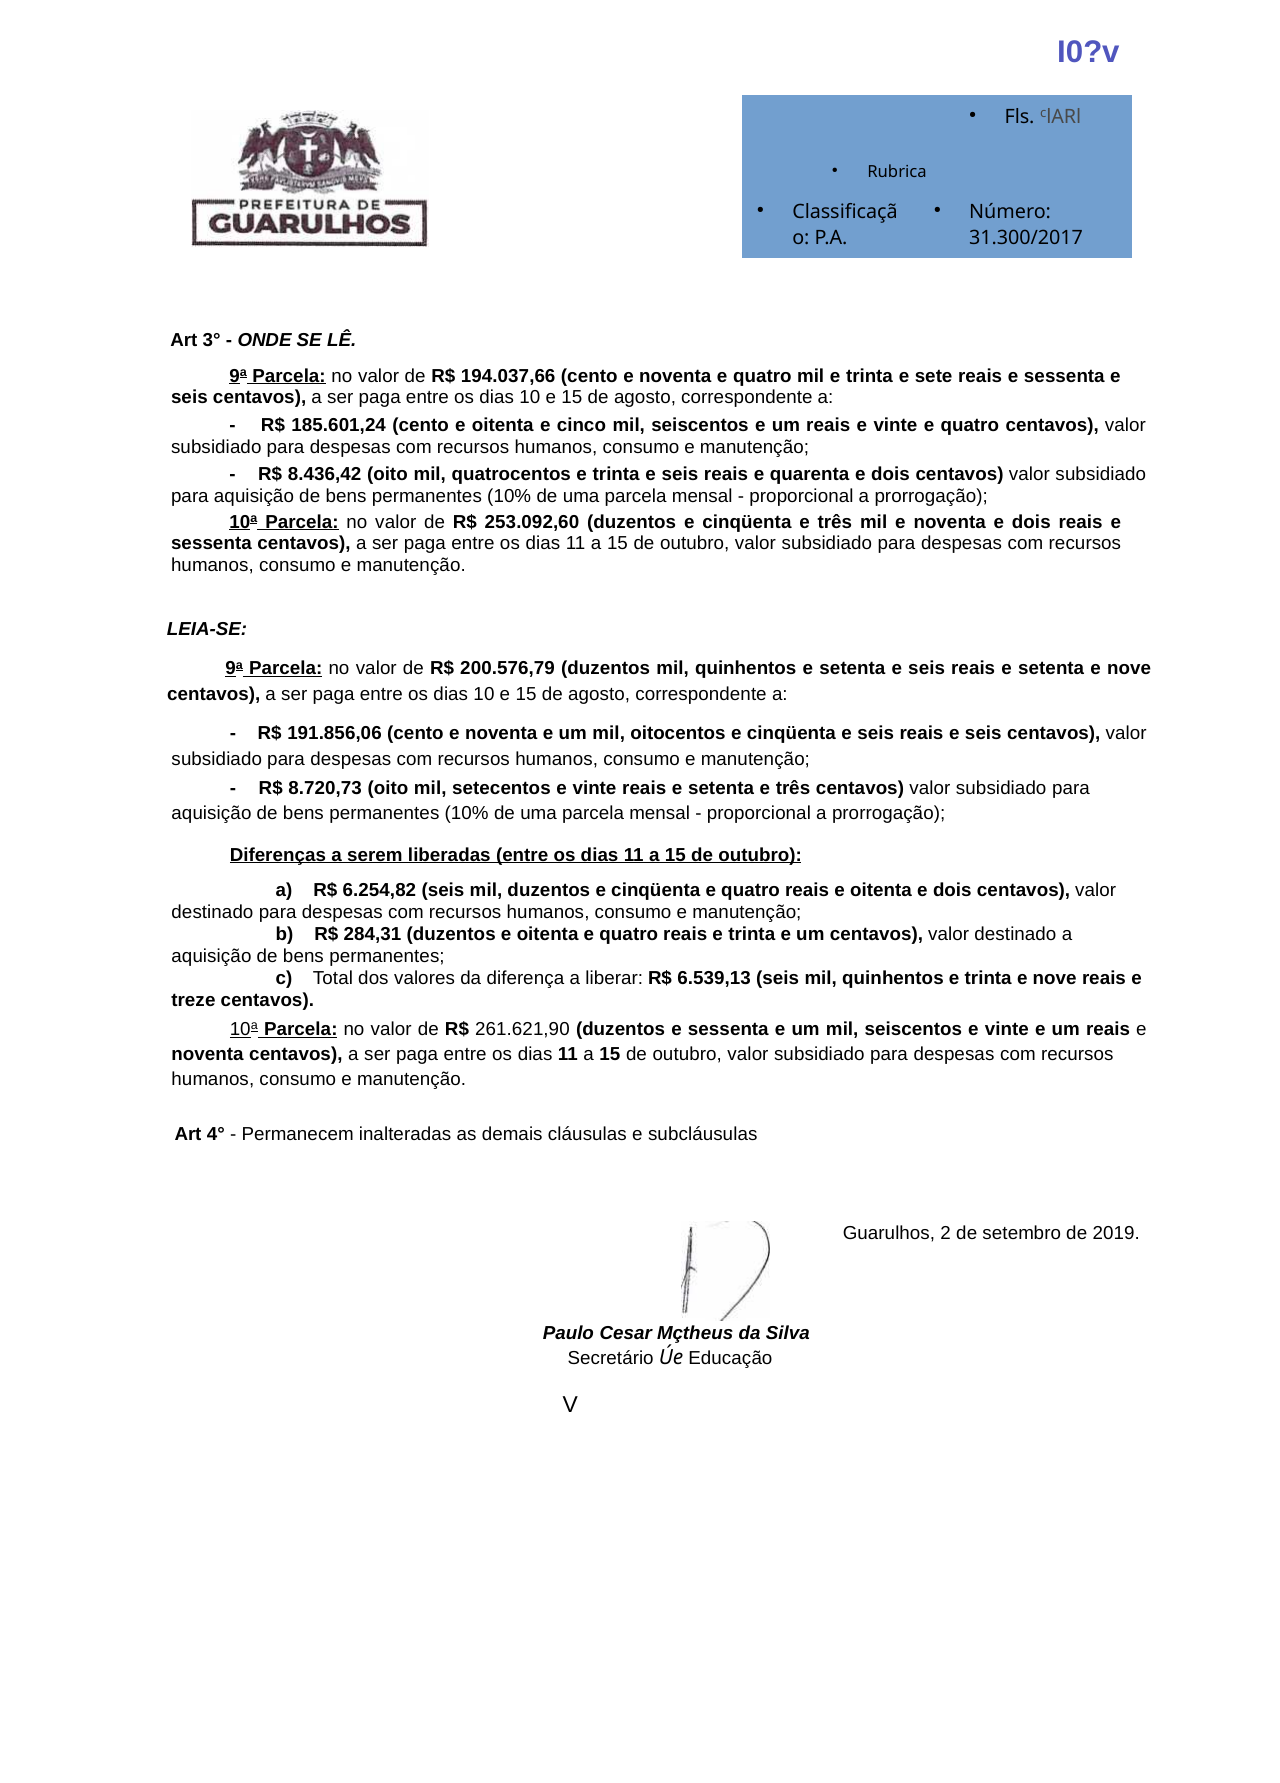

I0?v
| | Fls. clARl |
| --- | --- |
| Rubrica | |
| Classificação: P.A. | Número: 31.300/2017 |
Art 3° - ONDE SE LÊ.
9a Parcela: no valor de R$ 194.037,66 (cento e noventa e quatro mil e trinta e sete reais e sessenta e seis centavos), a ser paga entre os dias 10 e 15 de agosto, correspondente a:
- R$ 185.601,24 (cento e oitenta e cinco mil, seiscentos e um reais e vinte e quatro centavos), valor subsidiado para despesas com recursos humanos, consumo e manutenção;
- R$ 8.436,42 (oito mil, quatrocentos e trinta e seis reais e quarenta e dois centavos) valor subsidiado para aquisição de bens permanentes (10% de uma parcela mensal - proporcional a prorrogação);
10a Parcela: no valor de R$ 253.092,60 (duzentos e cinqüenta e três mil e noventa e dois reais e sessenta centavos), a ser paga entre os dias 11 a 15 de outubro, valor subsidiado para despesas com recursos humanos, consumo e manutenção.
LEIA-SE:
9a Parcela: no valor de R$ 200.576,79 (duzentos mil, quinhentos e setenta e seis reais e setenta e nove centavos), a ser paga entre os dias 10 e 15 de agosto, correspondente a:
- R$ 191.856,06 (cento e noventa e um mil, oitocentos e cinqüenta e seis reais e seis centavos), valor subsidiado para despesas com recursos humanos, consumo e manutenção;
- R$ 8.720,73 (oito mil, setecentos e vinte reais e setenta e três centavos) valor subsidiado para aquisição de bens permanentes (10% de uma parcela mensal - proporcional a prorrogação);
Diferenças a serem liberadas (entre os dias 11 a 15 de outubro):
a) R$ 6.254,82 (seis mil, duzentos e cinqüenta e quatro reais e oitenta e dois centavos), valor destinado para despesas com recursos humanos, consumo e manutenção;
b) R$ 284,31 (duzentos e oitenta e quatro reais e trinta e um centavos), valor destinado a aquisição de bens permanentes;
c) Total dos valores da diferença a liberar: R$ 6.539,13 (seis mil, quinhentos e trinta e nove reais e treze centavos).
10a Parcela: no valor de R$ 261.621,90 (duzentos e sessenta e um mil, seiscentos e vinte e um reais e noventa centavos), a ser paga entre os dias 11 a 15 de outubro, valor subsidiado para despesas com recursos humanos, consumo e manutenção.
Art 4° - Permanecem inalteradas as demais cláusulas e subcláusulas
Guarulhos, 2 de setembro de 2019.
Paulo Cesar Mçtheus da Silva
Secretário Úe Educação
V